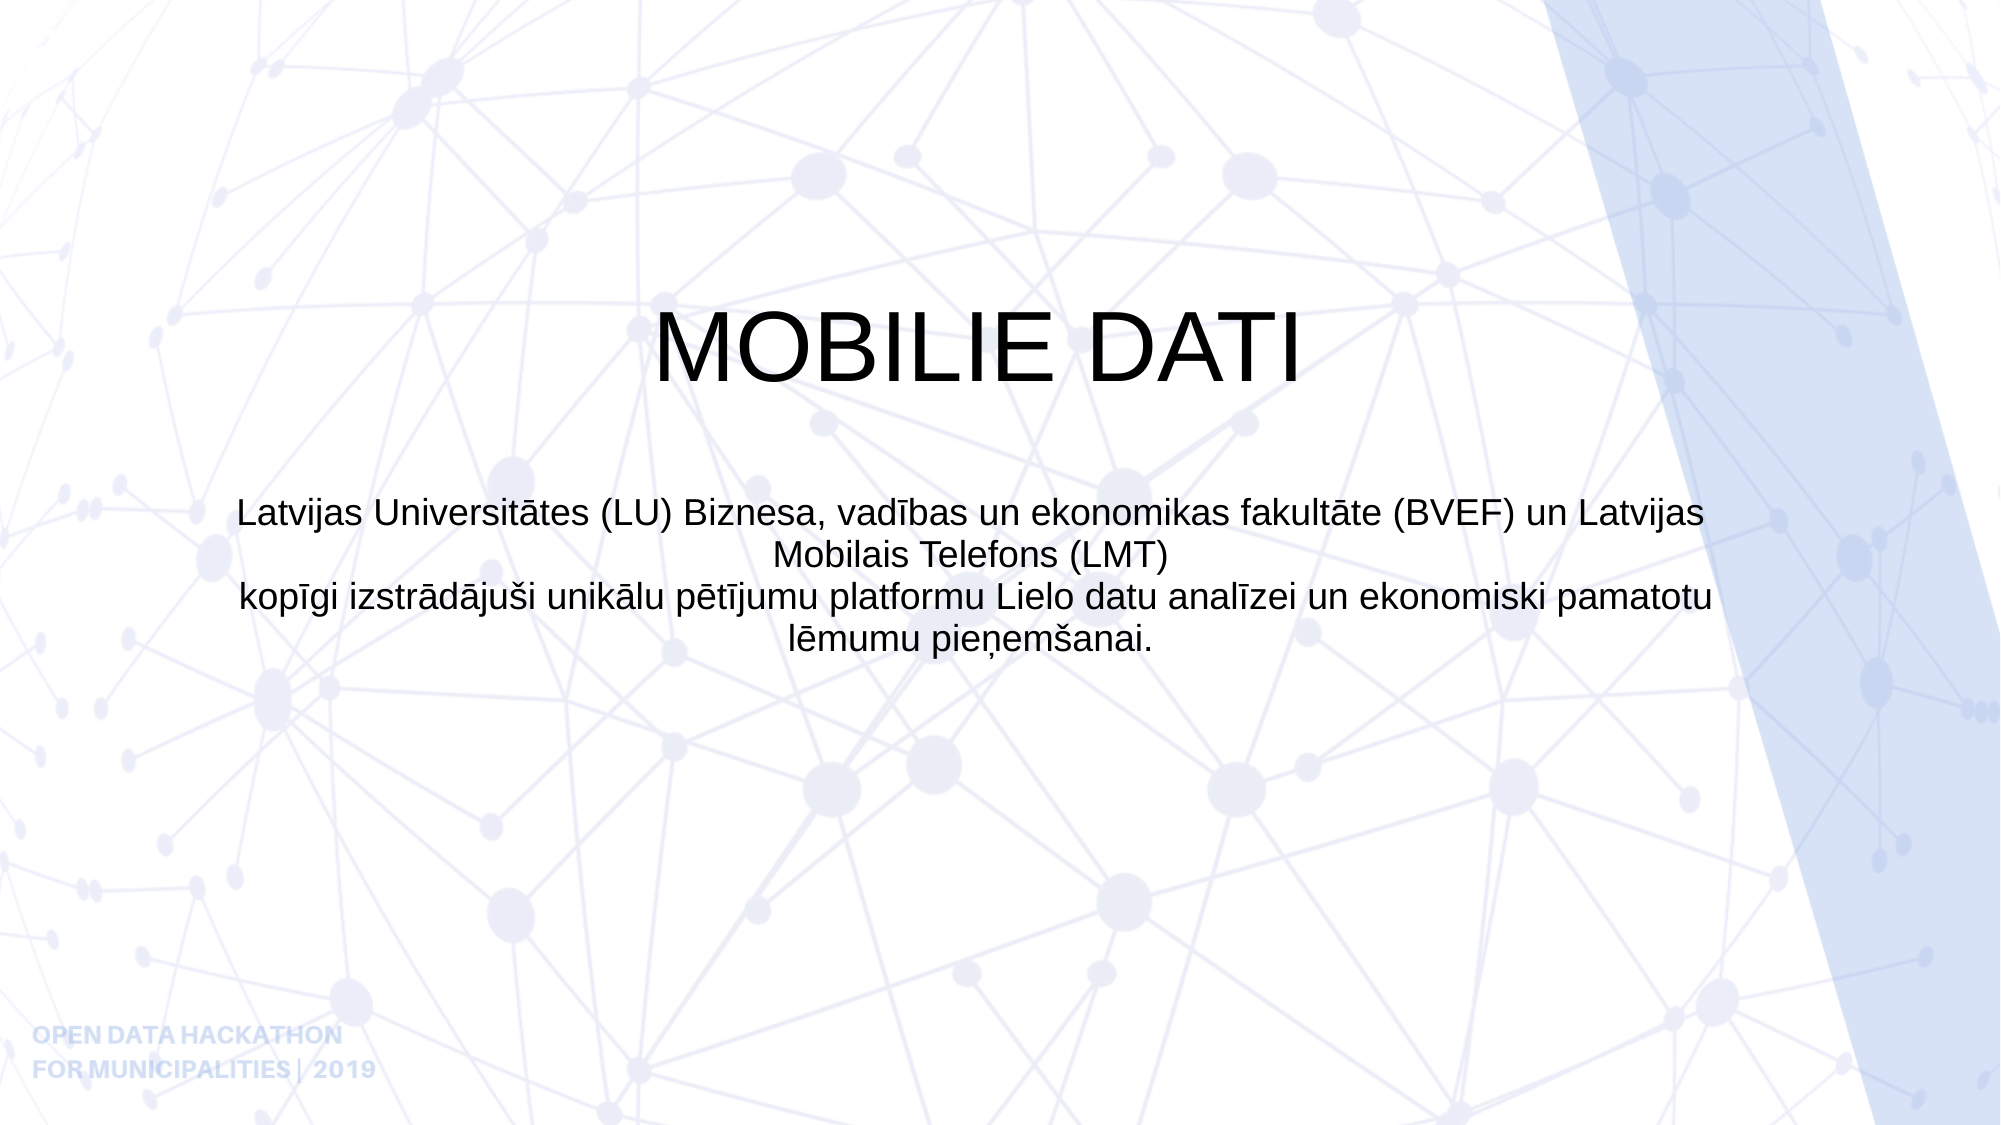

MOBILIE DATI
Latvijas Universitātes (LU) Biznesa, vadības un ekonomikas fakultāte (BVEF) un Latvijas Mobilais Telefons (LMT)
 kopīgi izstrādājuši unikālu pētījumu platformu Lielo datu analīzei un ekonomiski pamatotu lēmumu pieņemšanai.